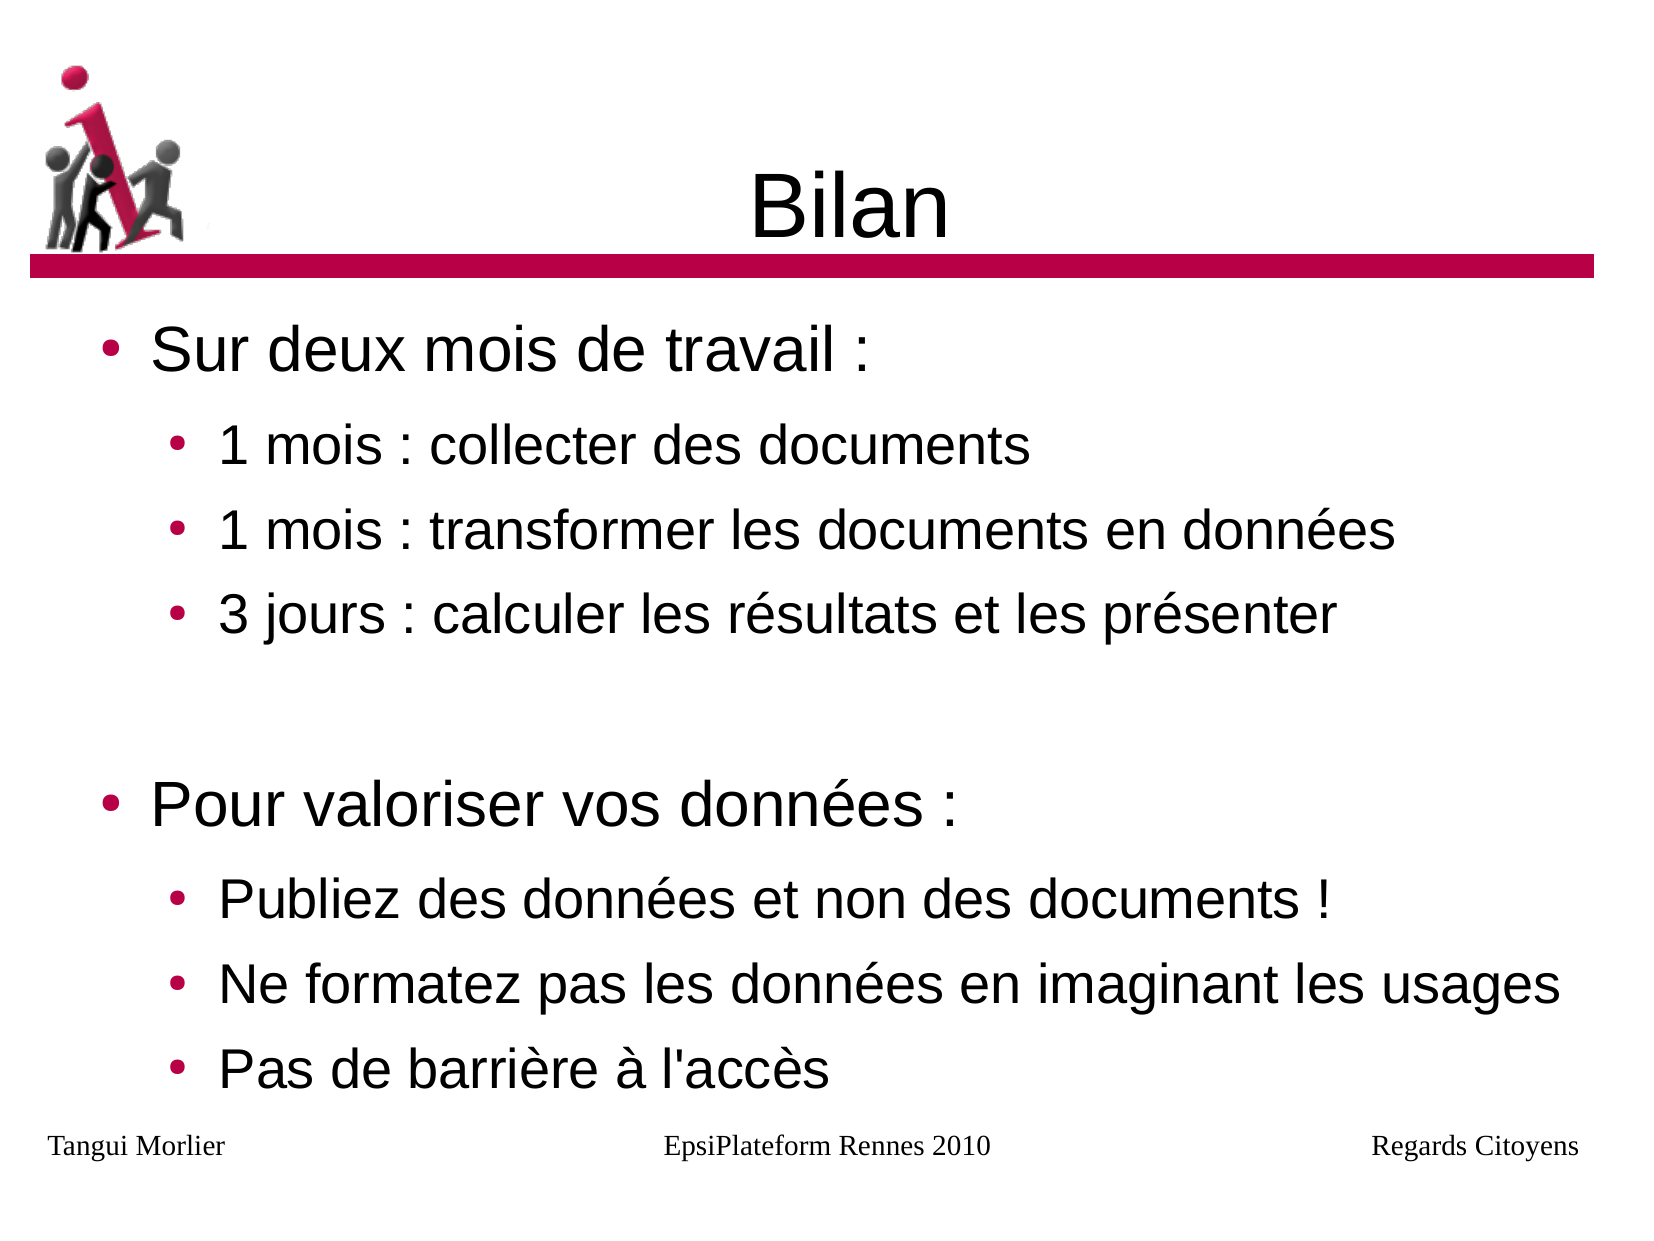

# Bilan
Sur deux mois de travail :
1 mois : collecter des documents
1 mois : transformer les documents en données
3 jours : calculer les résultats et les présenter
Pour valoriser vos données :
Publiez des données et non des documents !
Ne formatez pas les données en imaginant les usages
Pas de barrière à l'accès